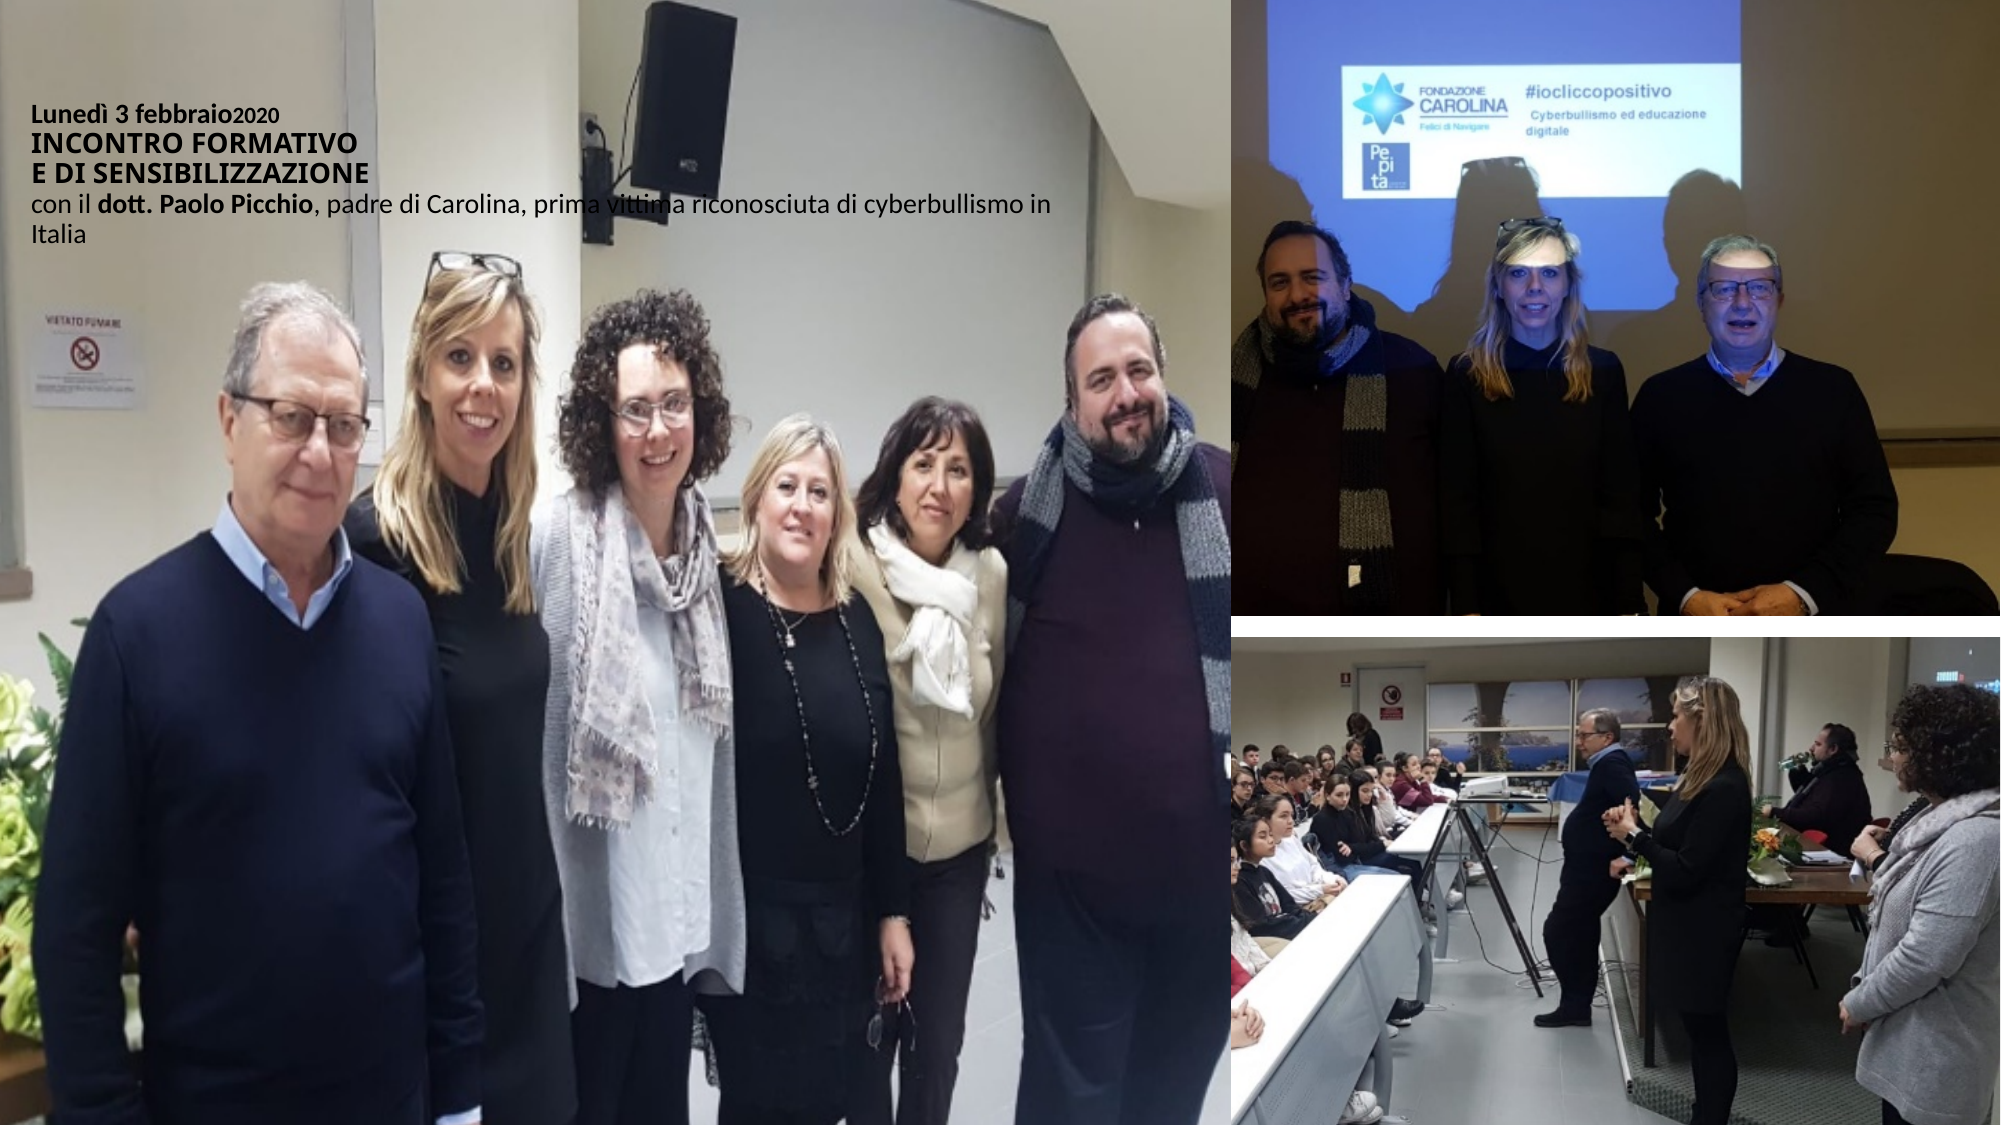

# Lunedì 3 febbraio2020 INCONTRO FORMATIVO E DI SENSIBILIZZAZIONE con il dott. Paolo Picchio, padre di Carolina, prima vittima riconosciuta di cyberbullismo in Italia